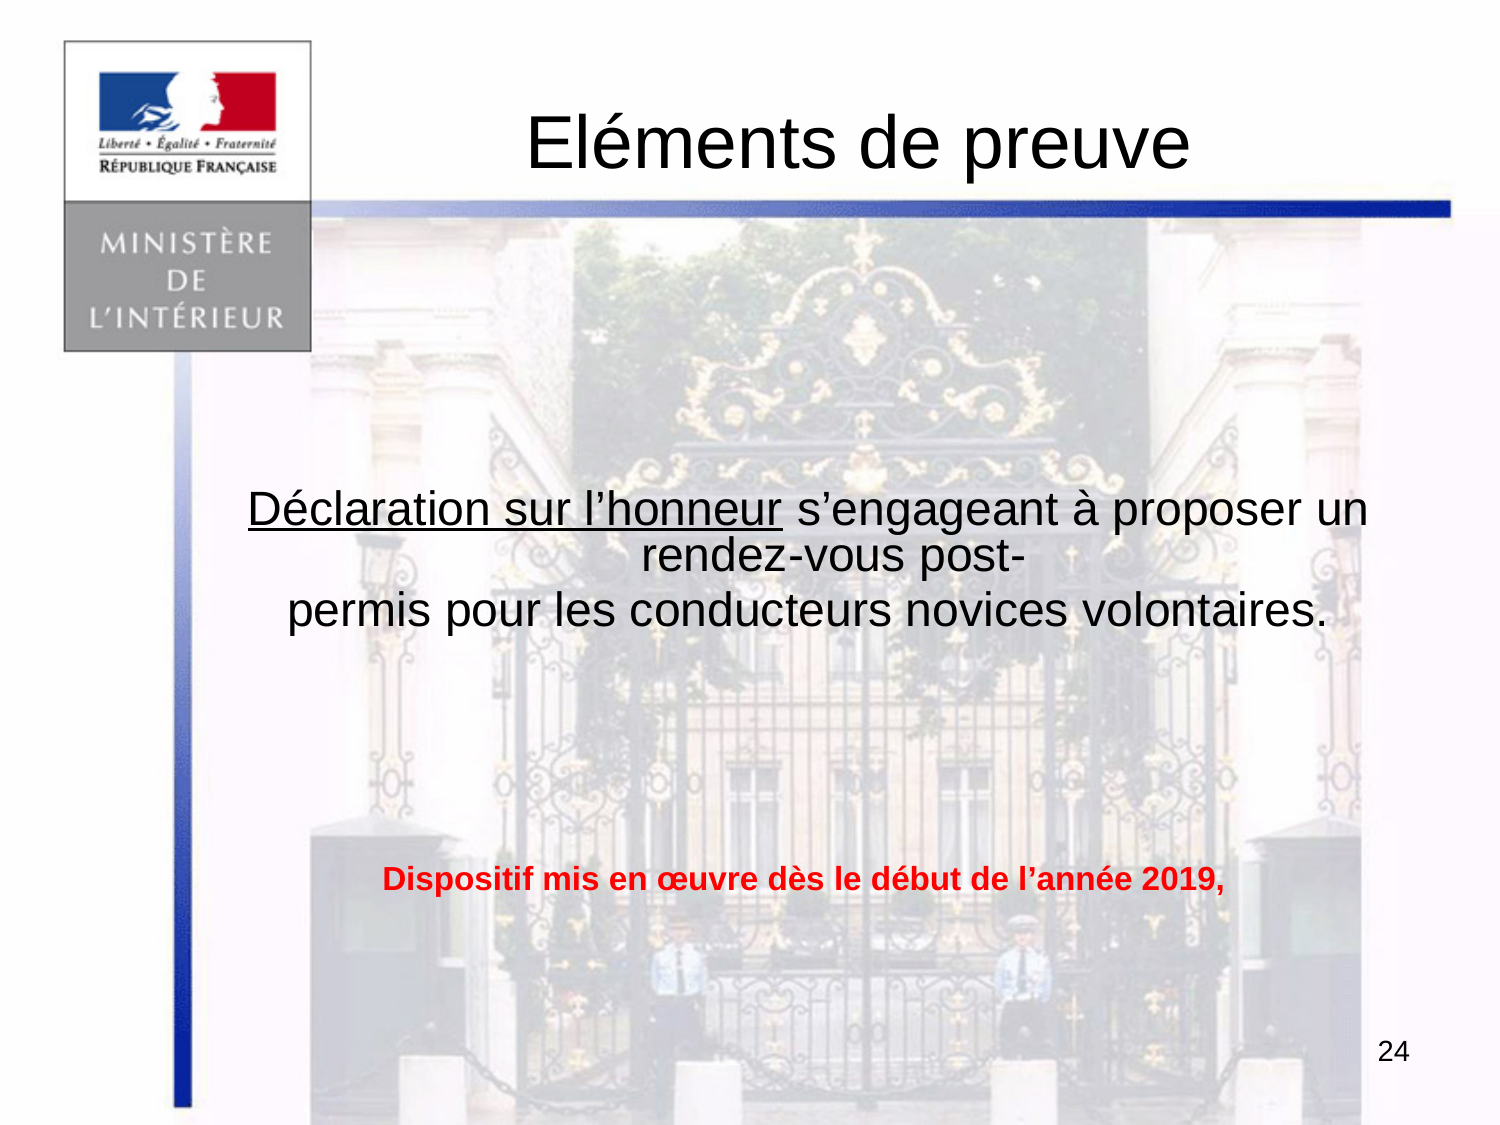

# Eléments de preuve
Déclaration sur l’honneur s’engageant à proposer un rendez-vous post-
permis pour les conducteurs novices volontaires.
Dispositif mis en œuvre dès le début de l’année 2019,